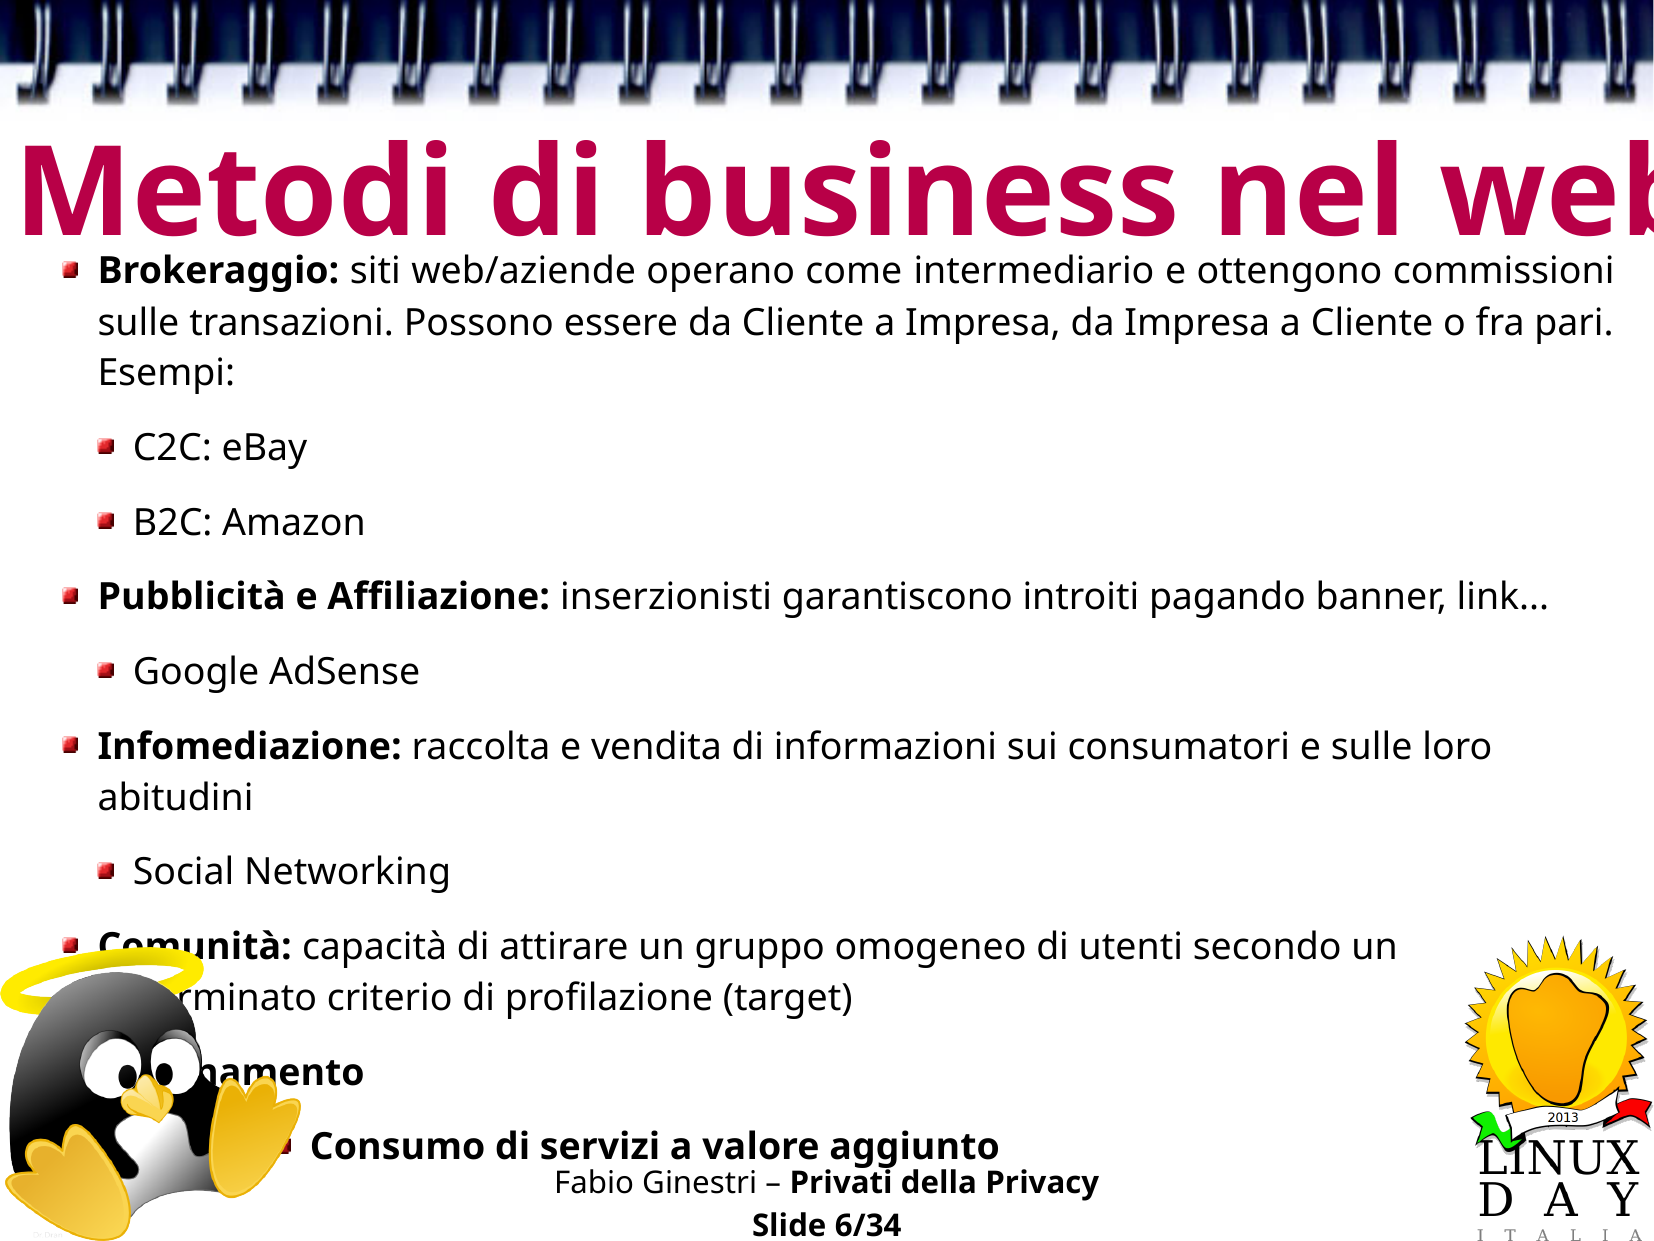

Metodi di business nel web
Brokeraggio: siti web/aziende operano come intermediario e ottengono commissioni sulle transazioni. Possono essere da Cliente a Impresa, da Impresa a Cliente o fra pari. Esempi:
C2C: eBay
B2C: Amazon
Pubblicità e Affiliazione: inserzionisti garantiscono introiti pagando banner, link...
Google AdSense
Infomediazione: raccolta e vendita di informazioni sui consumatori e sulle loro abitudini
Social Networking
Comunità: capacità di attirare un gruppo omogeneo di utenti secondo un determinato criterio di profilazione (target)
Abbonamento
Consumo di servizi a valore aggiunto
Fabio Ginestri – Privati della Privacy
Slide /34